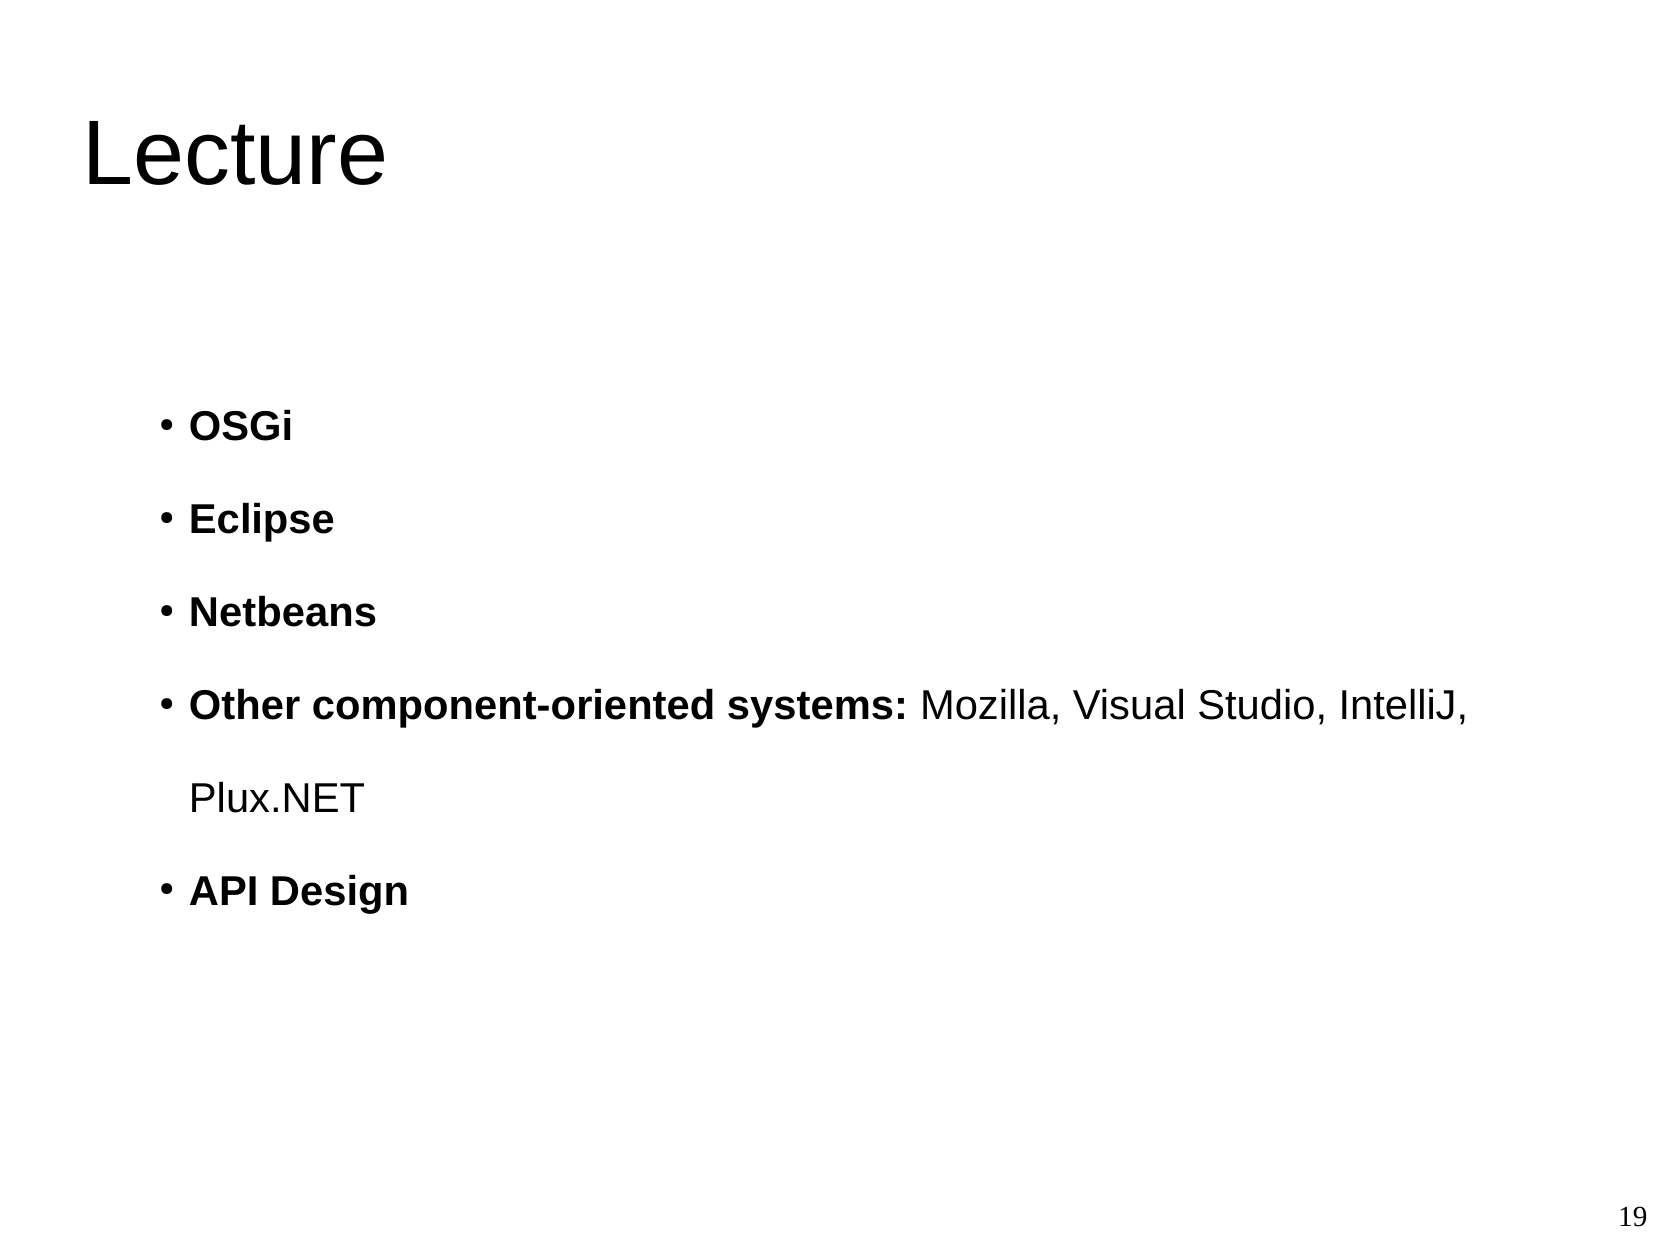

# Lecture
OSGi
Eclipse
Netbeans
Other component-oriented systems: Mozilla, Visual Studio, IntelliJ, Plux.NET
API Design
19